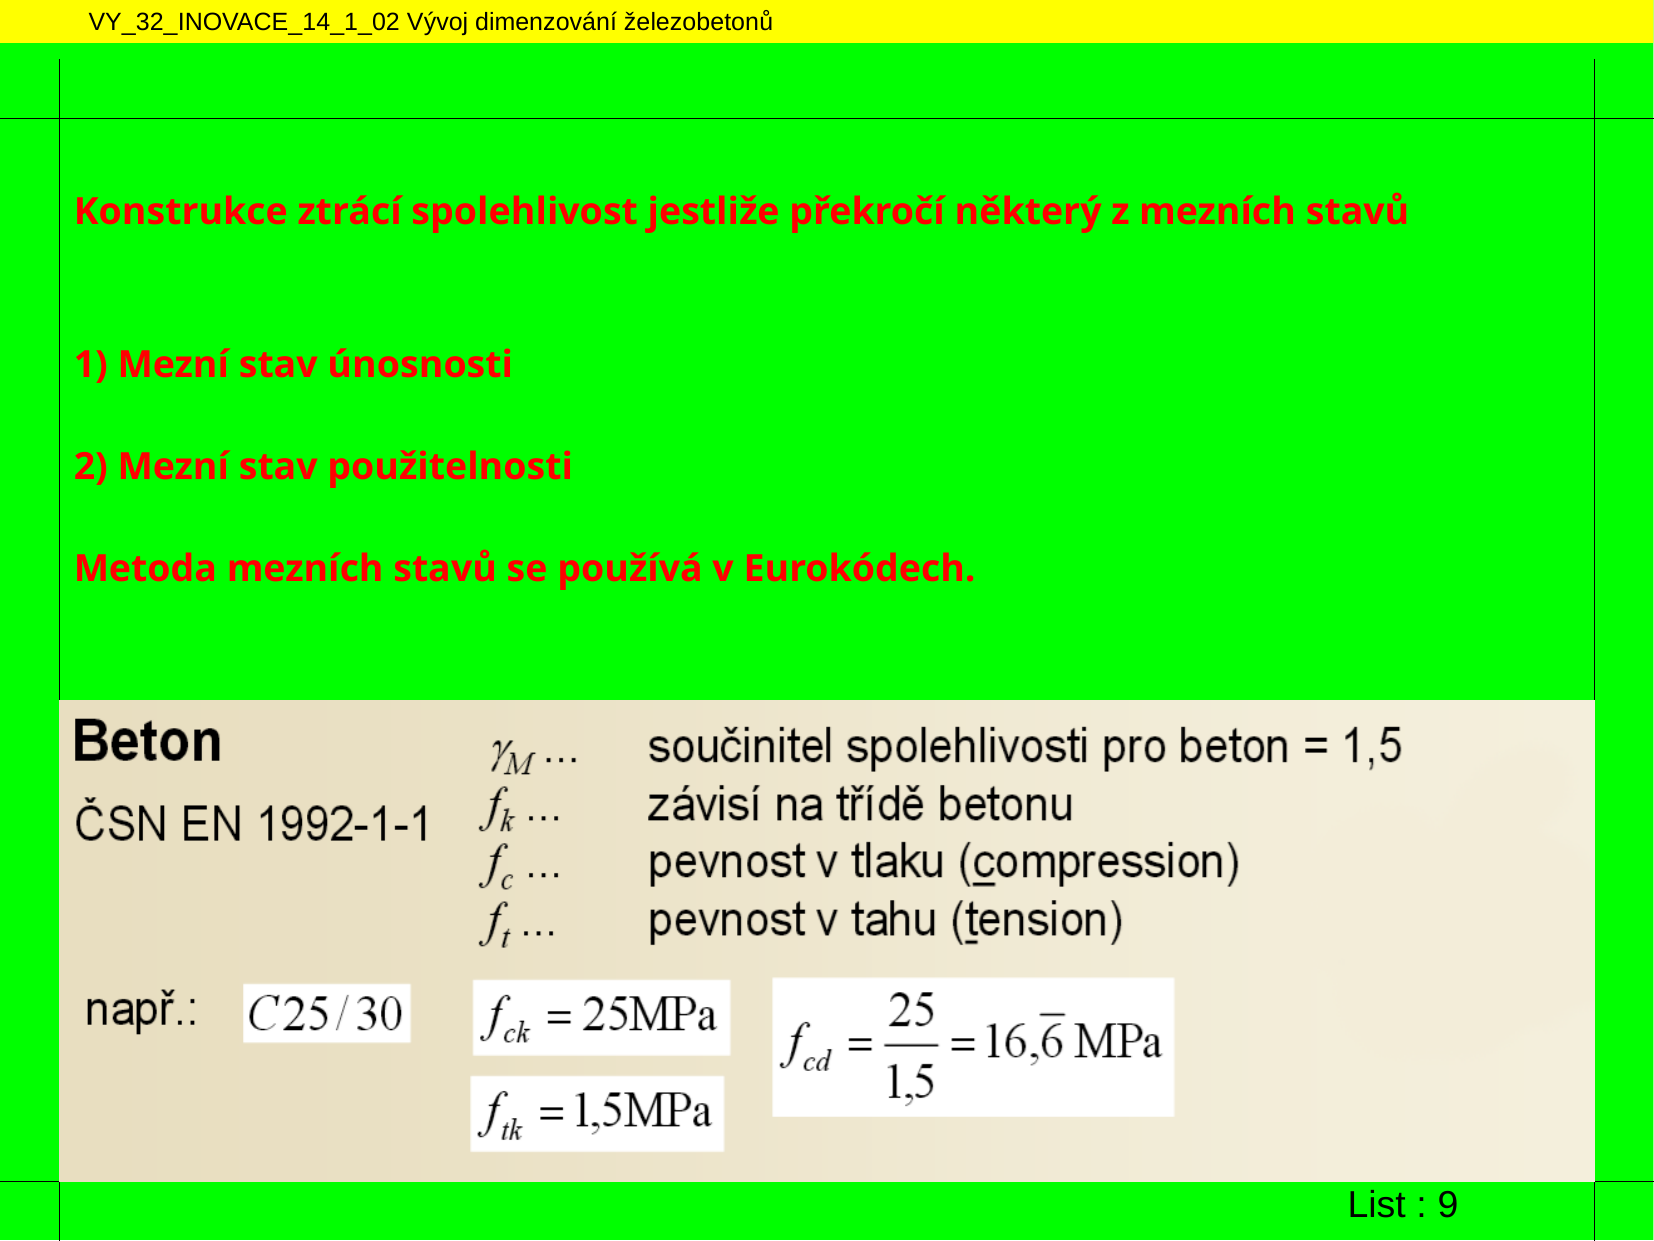

VY_32_INOVACE_14_1_02 Vývoj dimenzování železobetonů
Konstrukce ztrácí spolehlivost jestliže překročí některý z mezních stavů
1) Mezní stav únosnosti
2) Mezní stav použitelnosti
Metoda mezních stavů se používá v Eurokódech.
List :